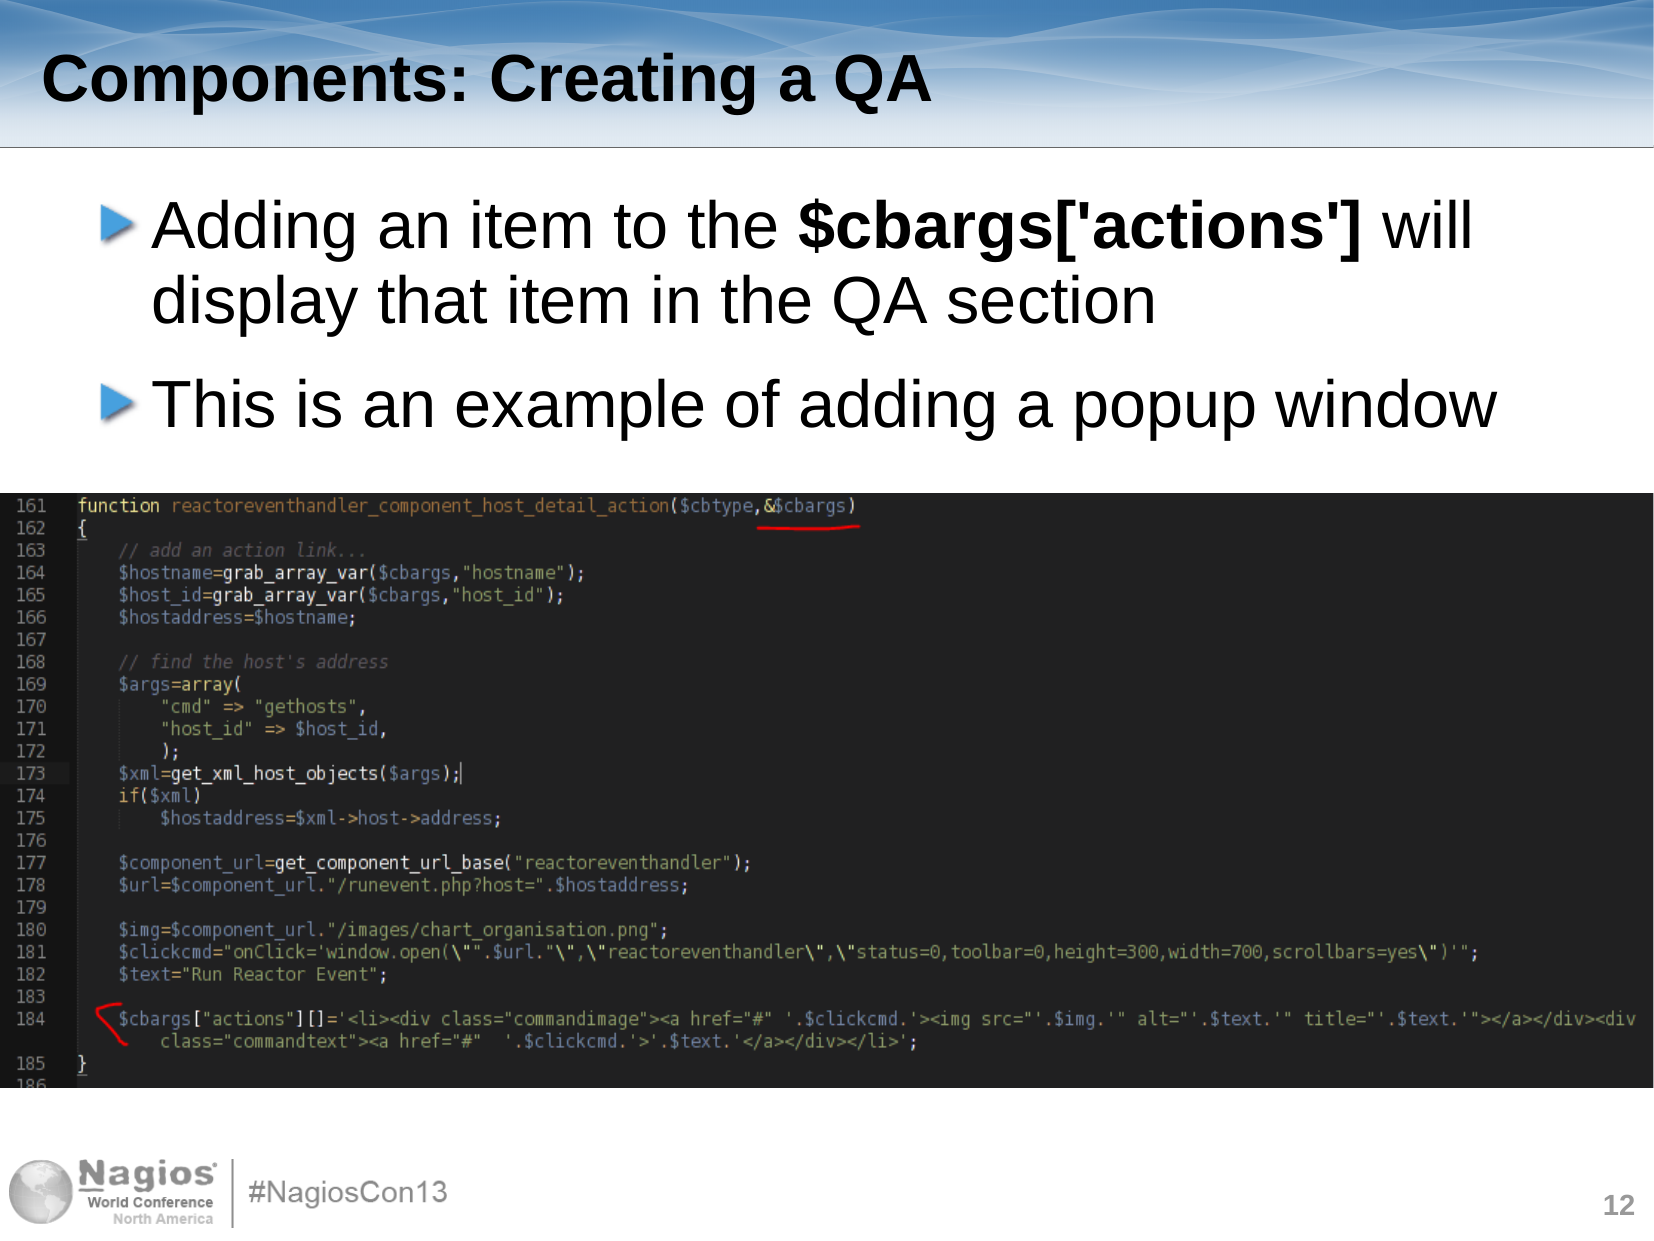

# Components: Creating a QA
Adding an item to the $cbargs['actions'] will display that item in the QA section
This is an example of adding a popup window
12